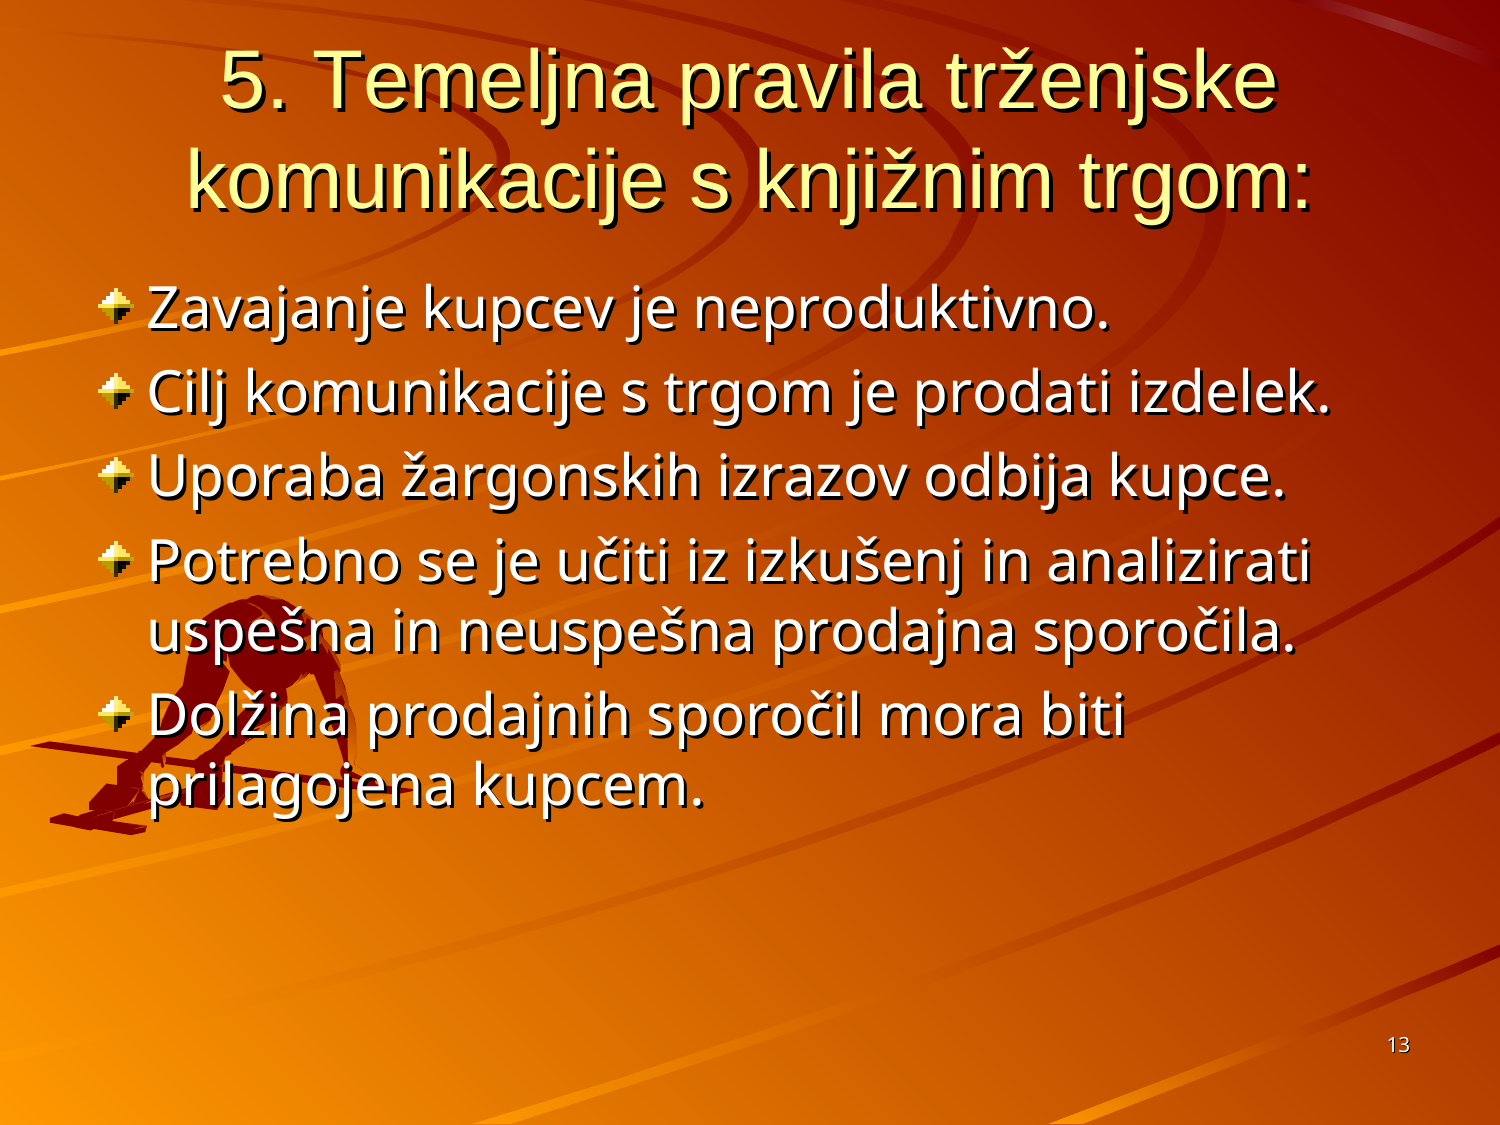

# 5. Temeljna pravila trženjske komunikacije s knjižnim trgom:
Zavajanje kupcev je neproduktivno.
Cilj komunikacije s trgom je prodati izdelek.
Uporaba žargonskih izrazov odbija kupce.
Potrebno se je učiti iz izkušenj in analizirati uspešna in neuspešna prodajna sporočila.
Dolžina prodajnih sporočil mora biti prilagojena kupcem.